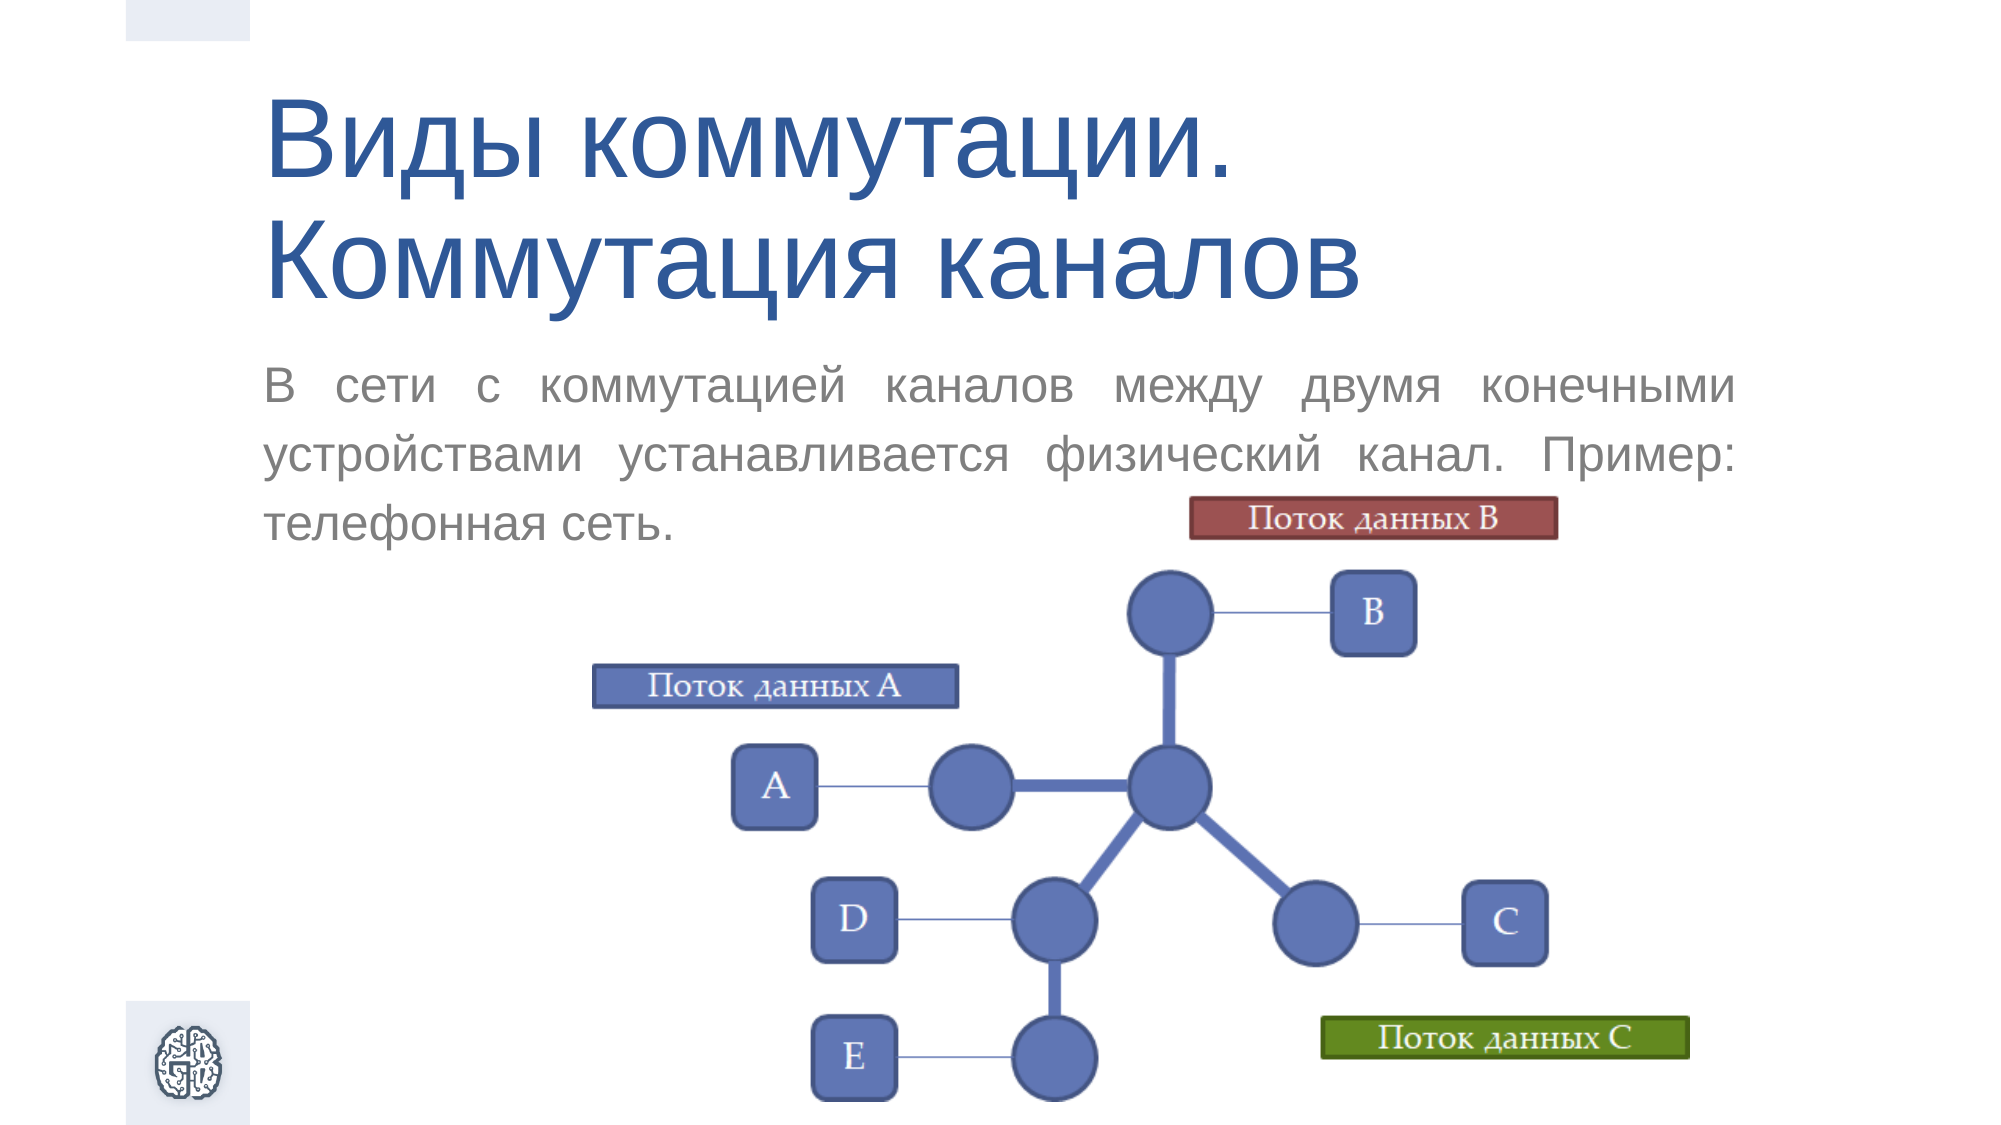

# Виды коммутации. Коммутация каналов
В сети с коммутацией каналов между двумя конечными устройствами устанавливается физический канал. Пример: телефонная сеть.